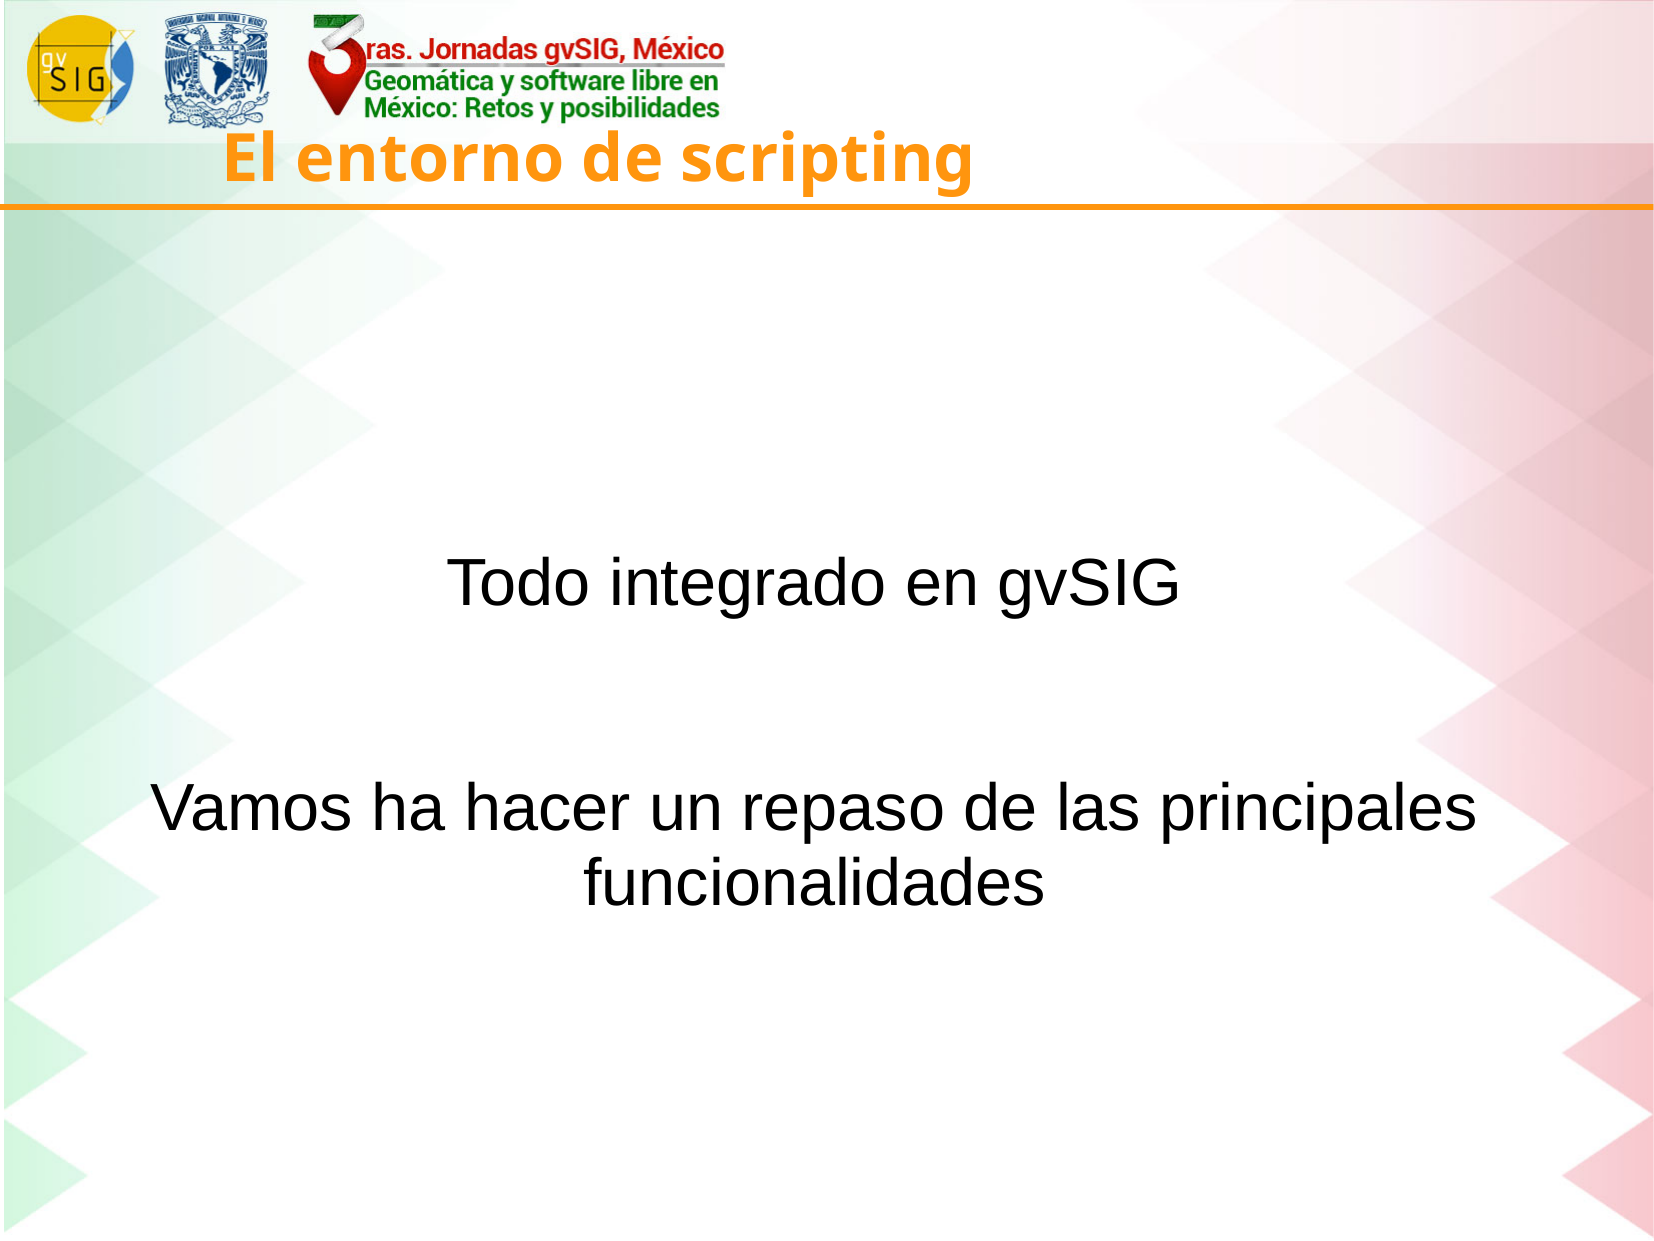

# El entorno de scripting
Todo integrado en gvSIG
Vamos ha hacer un repaso de las principales funcionalidades